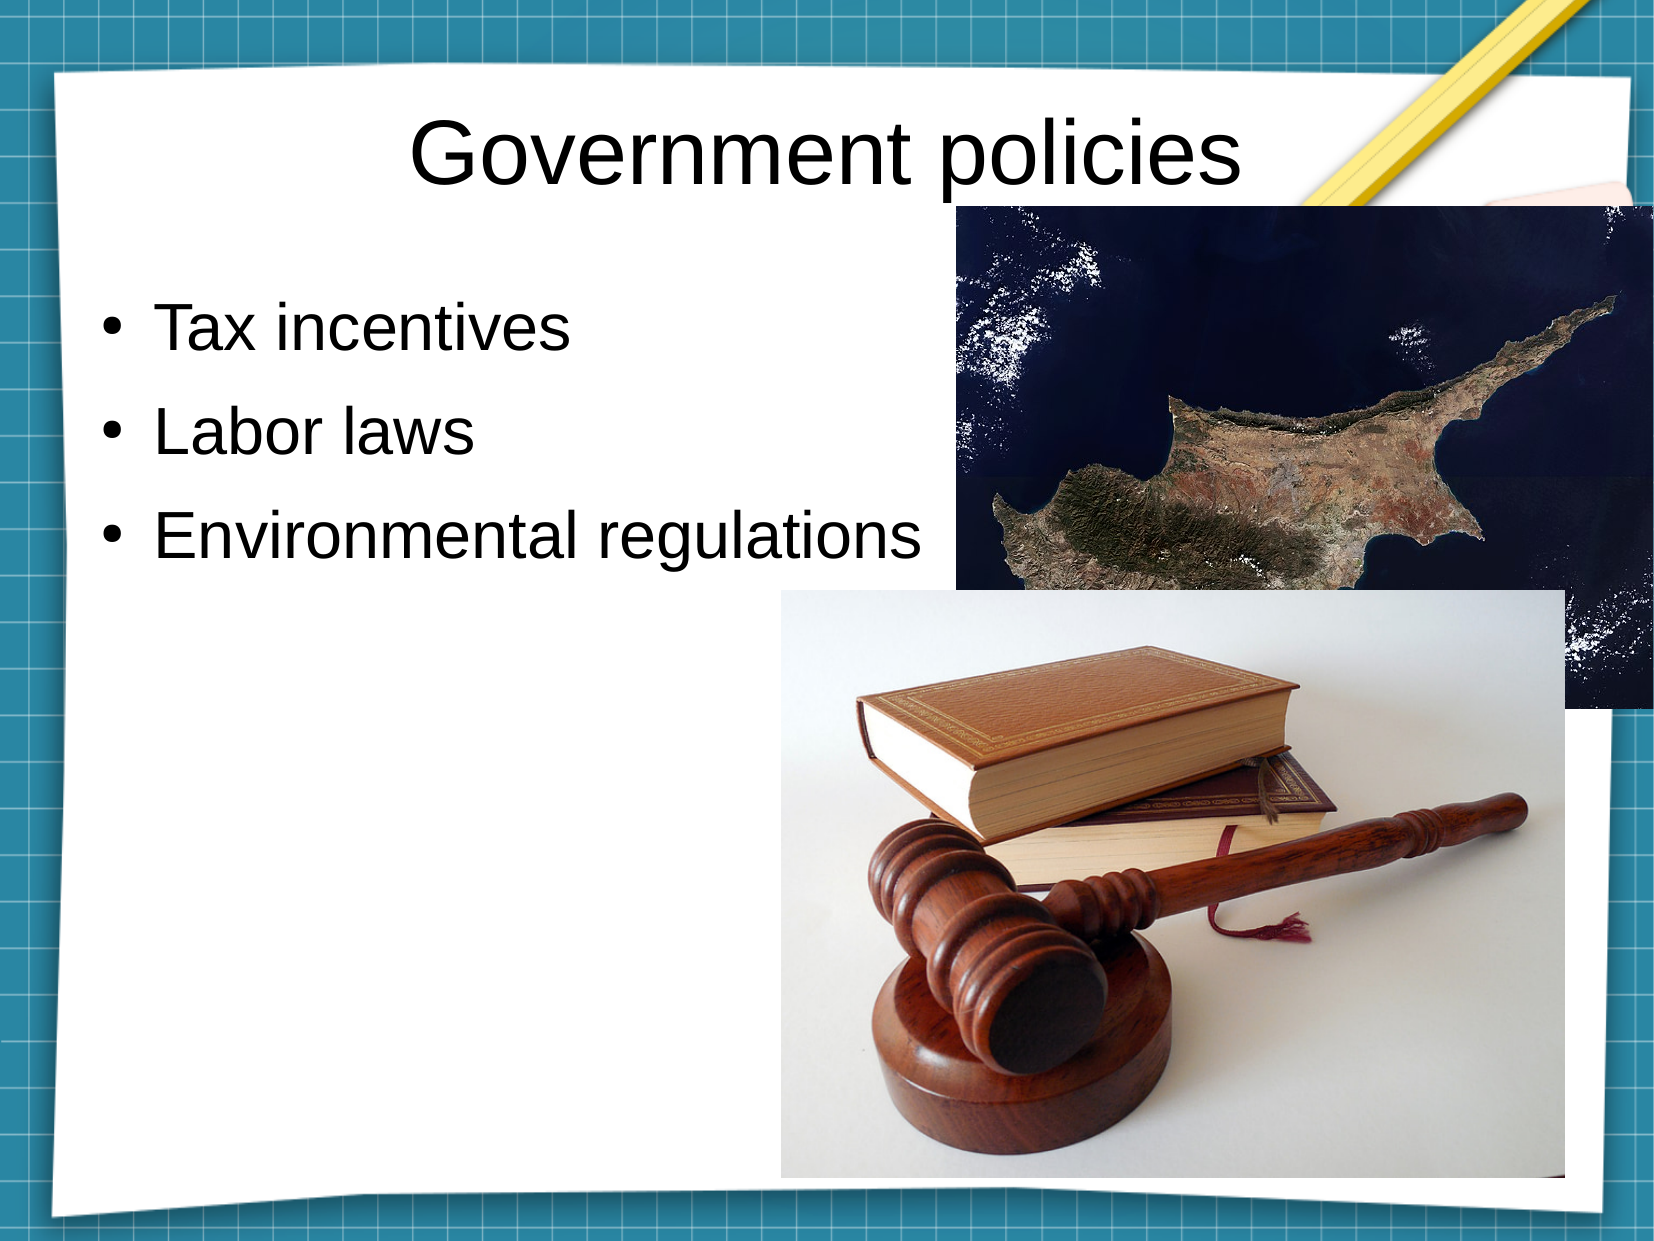

# Government policies
Tax incentives
Labor laws
Environmental regulations